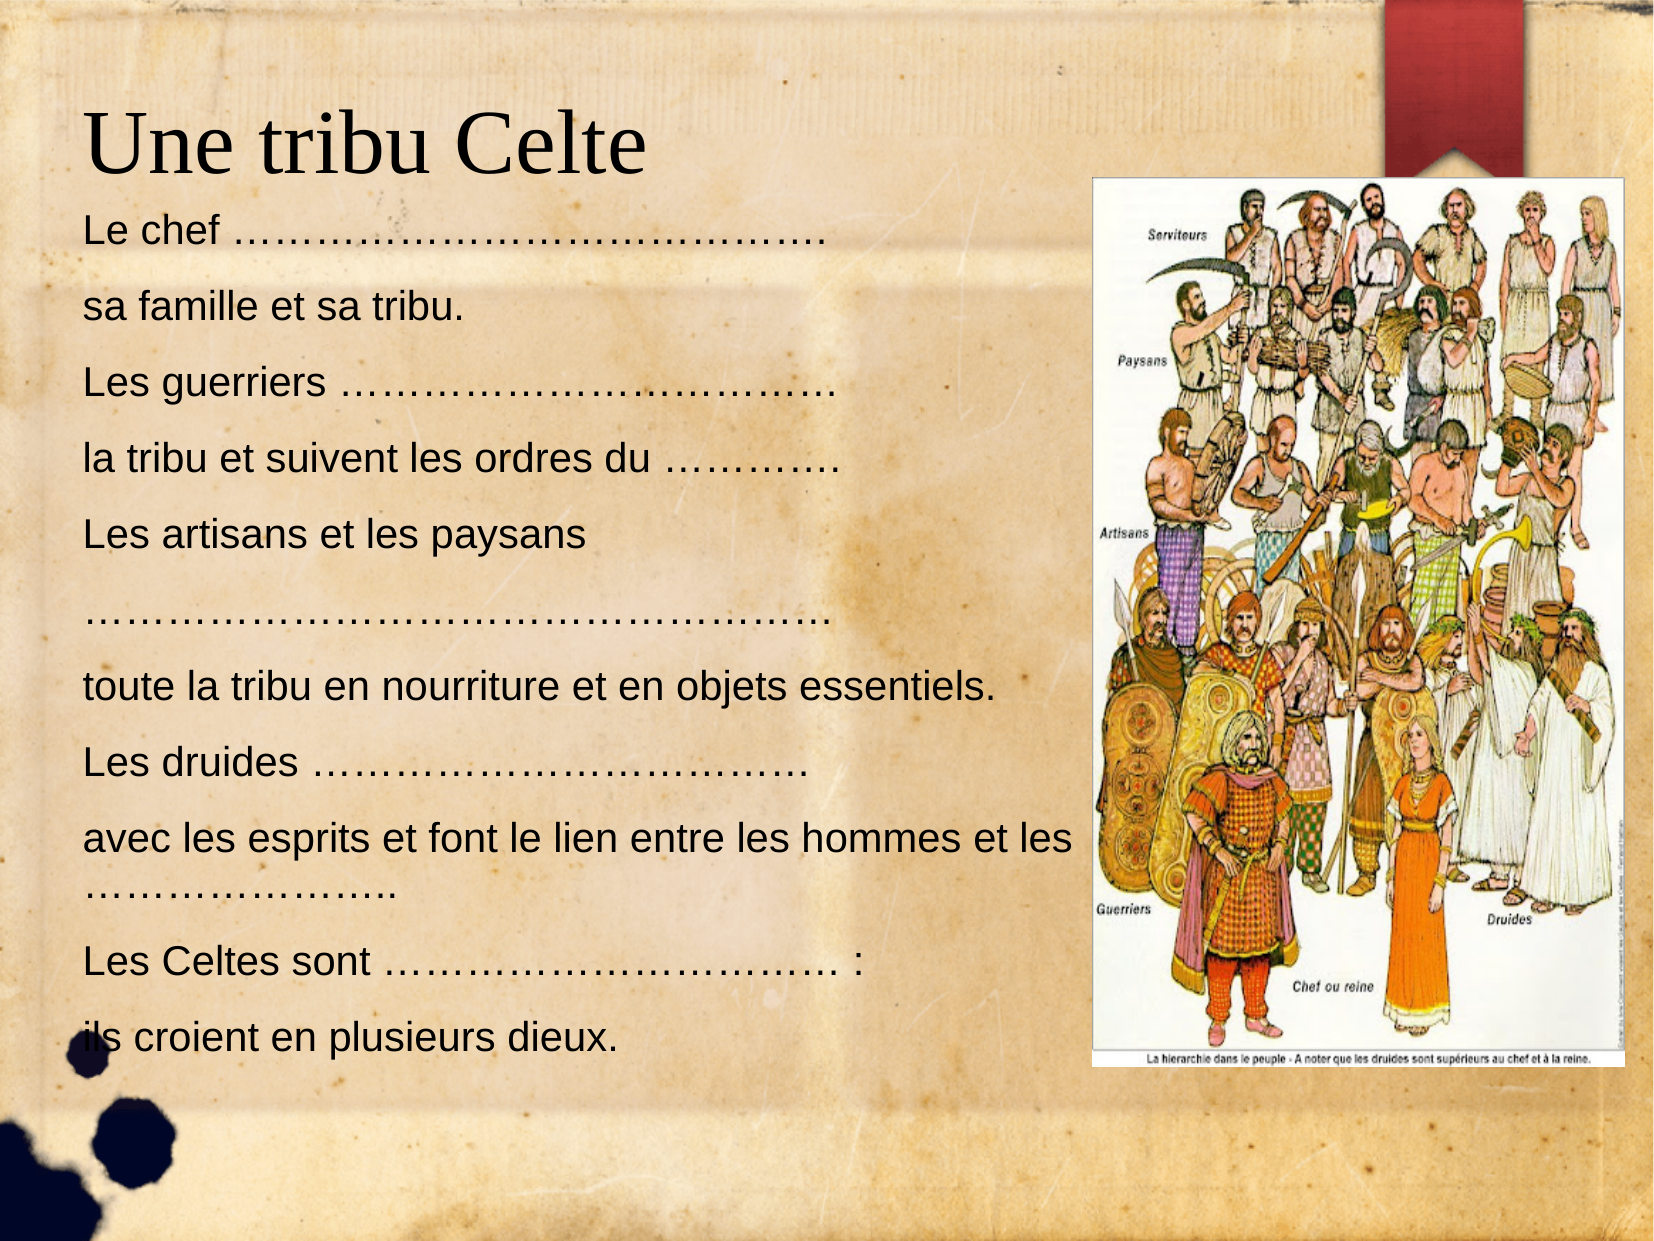

# Une tribu Celte
Le chef …………………………………….
sa famille et sa tribu.
Les guerriers ………………………………
la tribu et suivent les ordres du ………….
Les artisans et les paysans
………………………………………………
toute la tribu en nourriture et en objets essentiels.
Les druides ………………………………
avec les esprits et font le lien entre les hommes et les …………………..
Les Celtes sont …………………………… :
ils croient en plusieurs dieux.